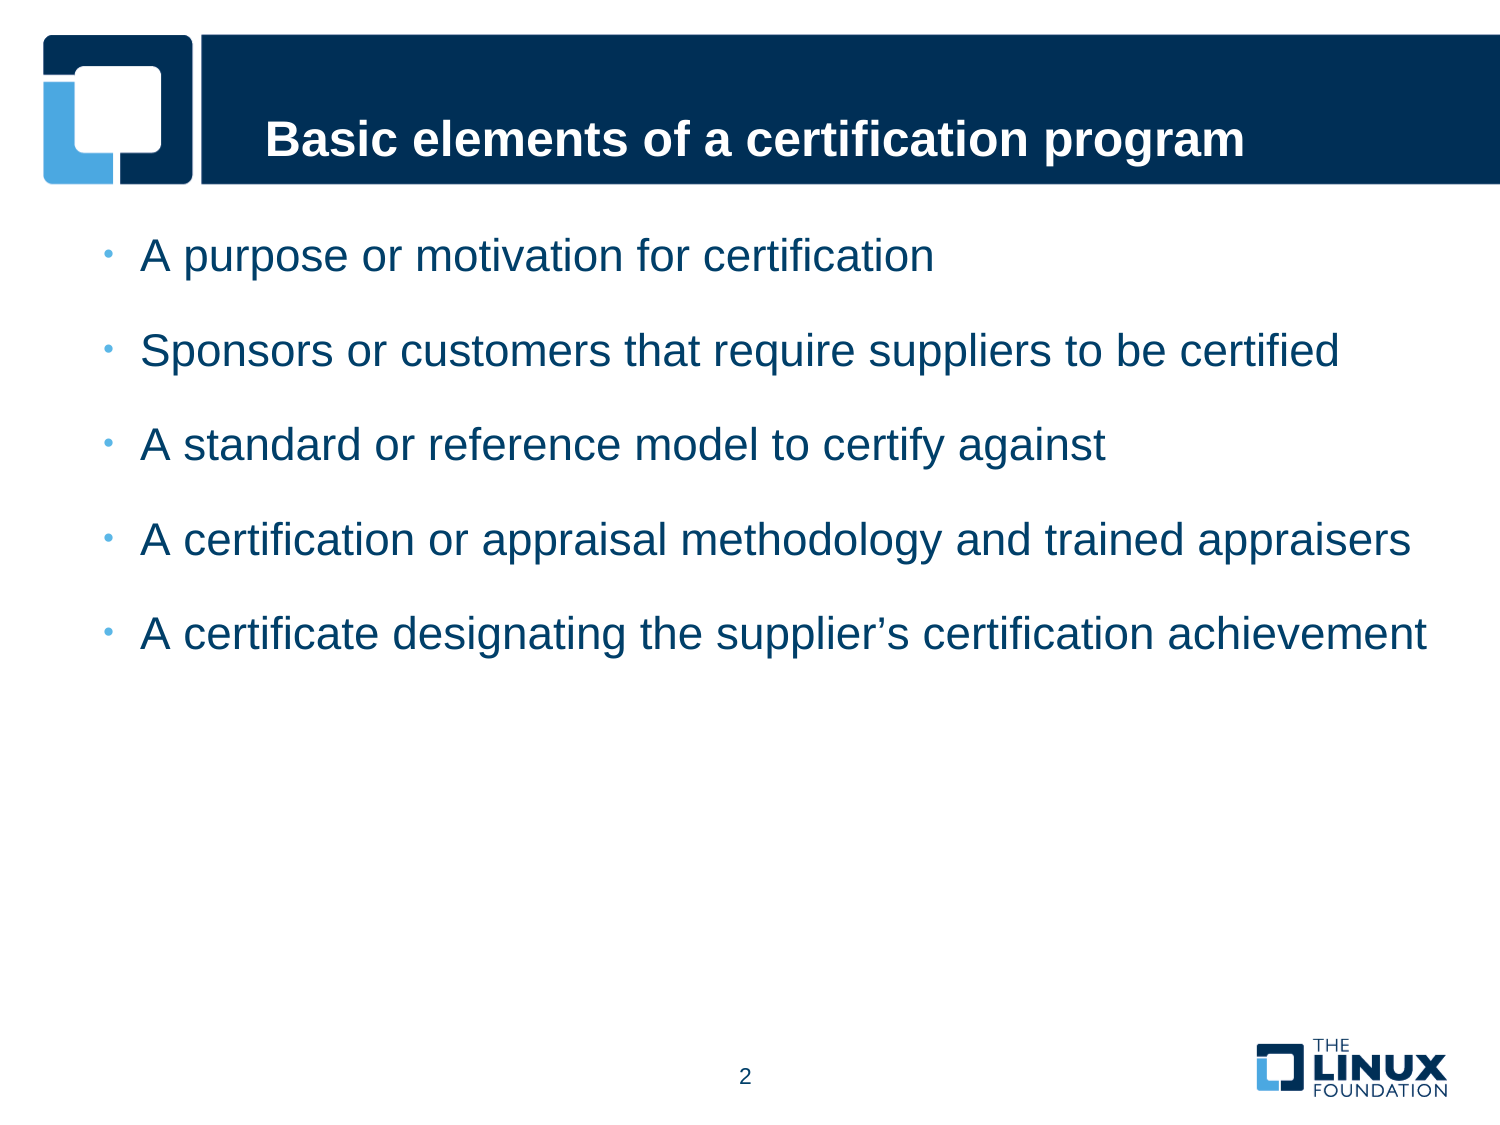

# Basic elements of a certification program
A purpose or motivation for certification
Sponsors or customers that require suppliers to be certified
A standard or reference model to certify against
A certification or appraisal methodology and trained appraisers
A certificate designating the supplier’s certification achievement